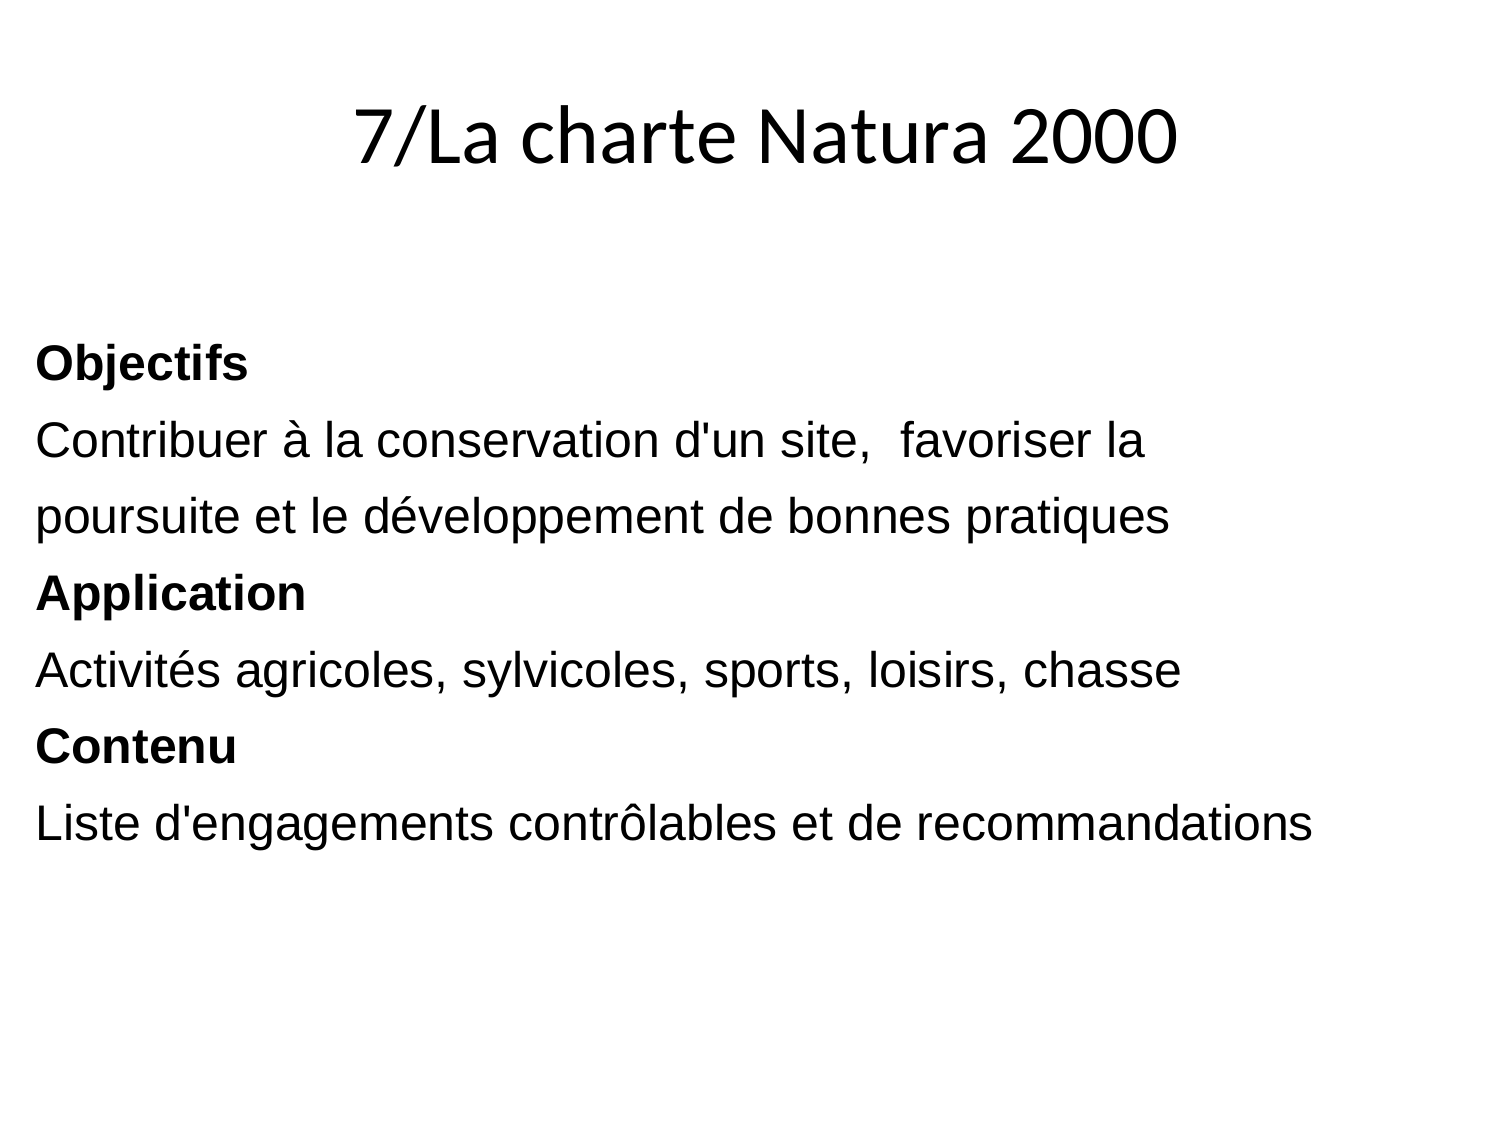

# 7/La charte Natura 2000
Objectifs
Contribuer à la conservation d'un site, favoriser la
poursuite et le développement de bonnes pratiques
Application
Activités agricoles, sylvicoles, sports, loisirs, chasse
Contenu
Liste d'engagements contrôlables et de recommandations